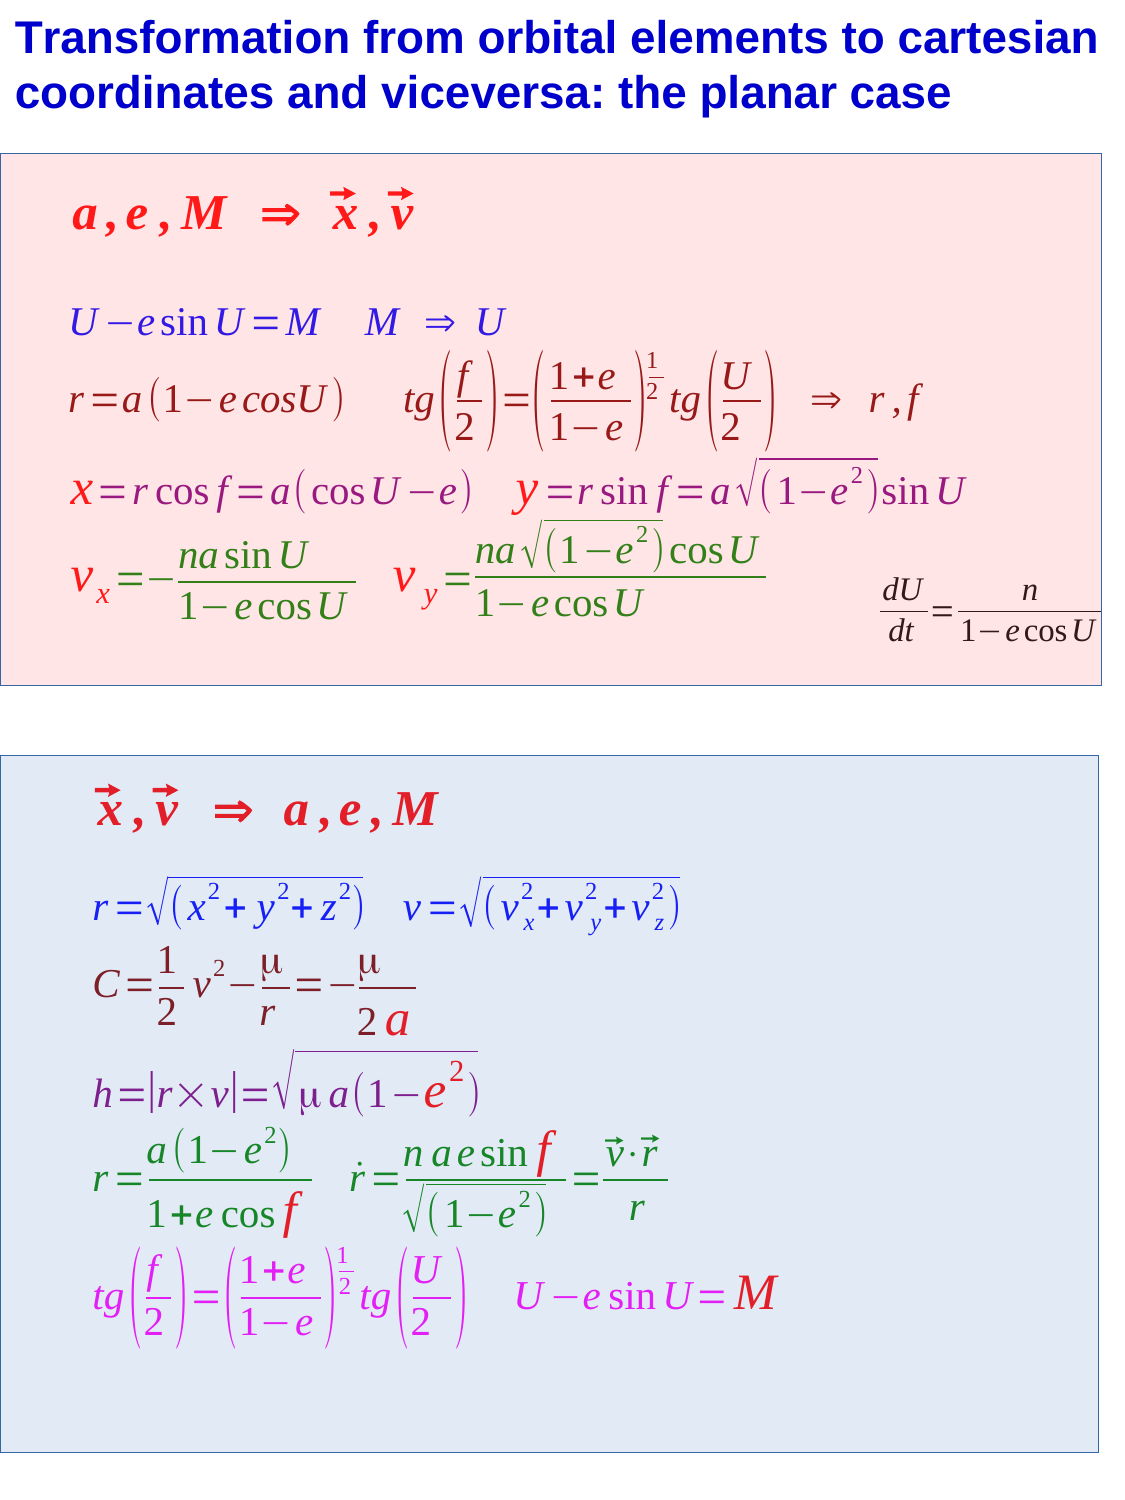

Transformation from orbital elements to cartesian coordinates and viceversa: the planar case